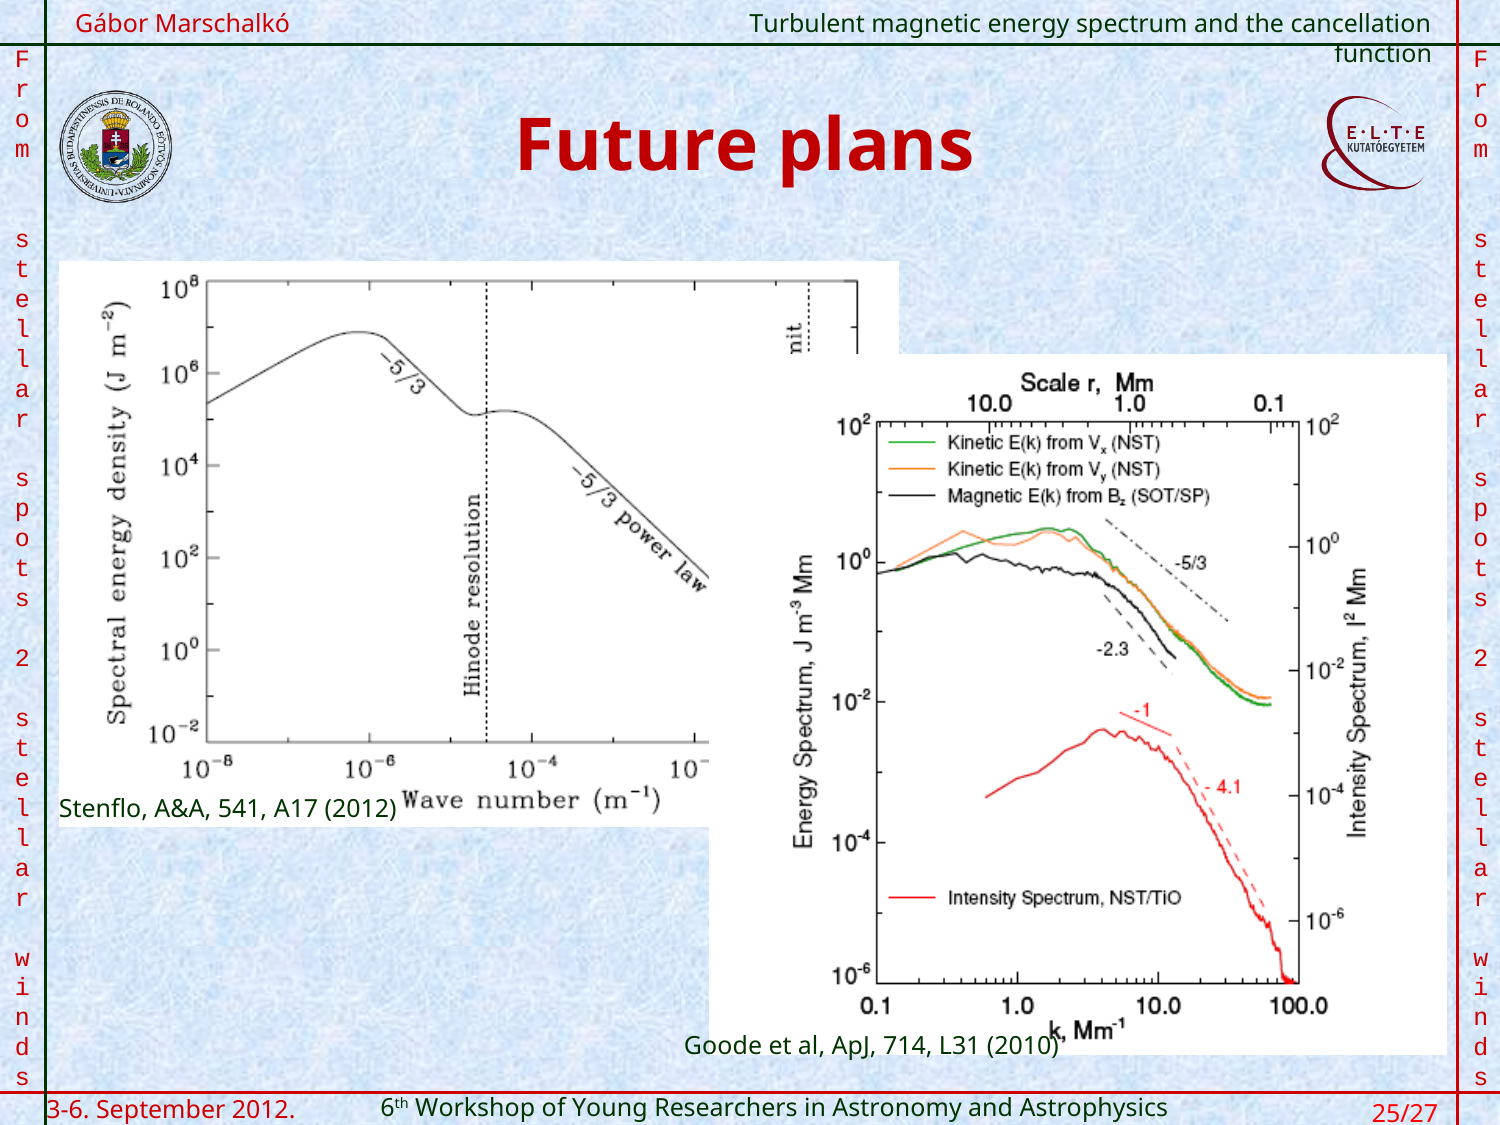

Future plans
# to confront our results
with new quiet sun data
and with different multifractal pattern of the solar magnetism (non-random phases)
Stenflo, A&A, 541, A17 (2012)
Goode et al, ApJ, 714, L31 (2010)